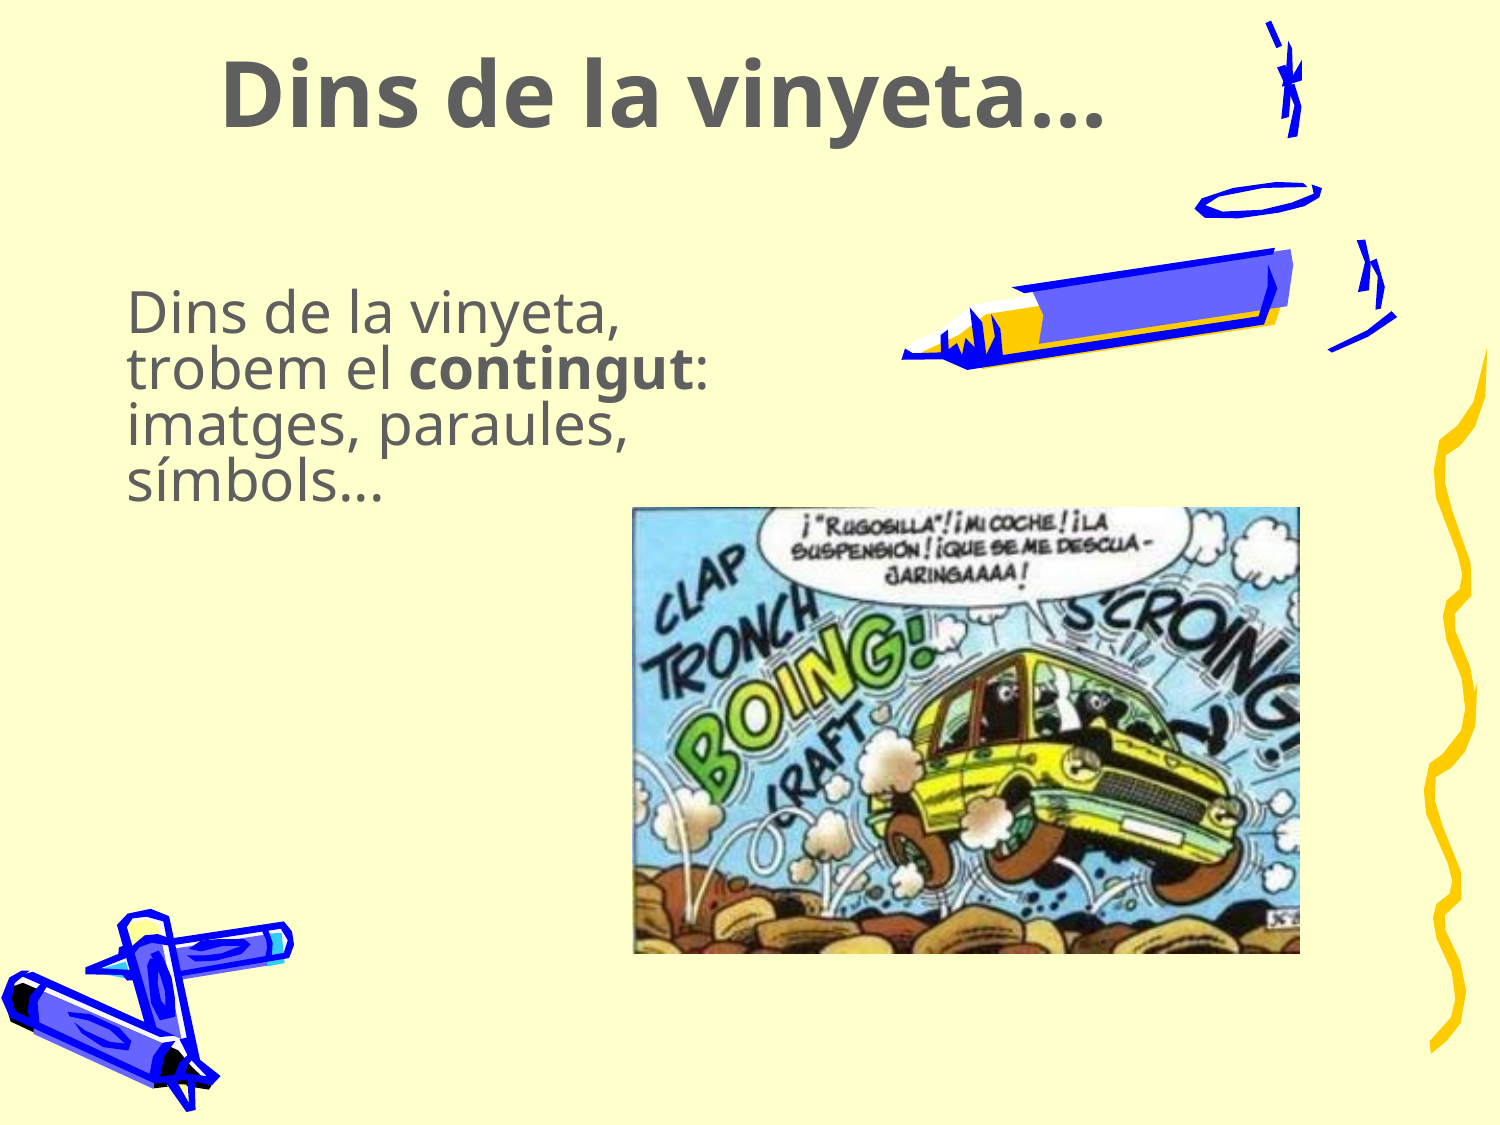

# Dins de la vinyeta...
Dins de la vinyeta, trobem el contingut: imatges, paraules, símbols...